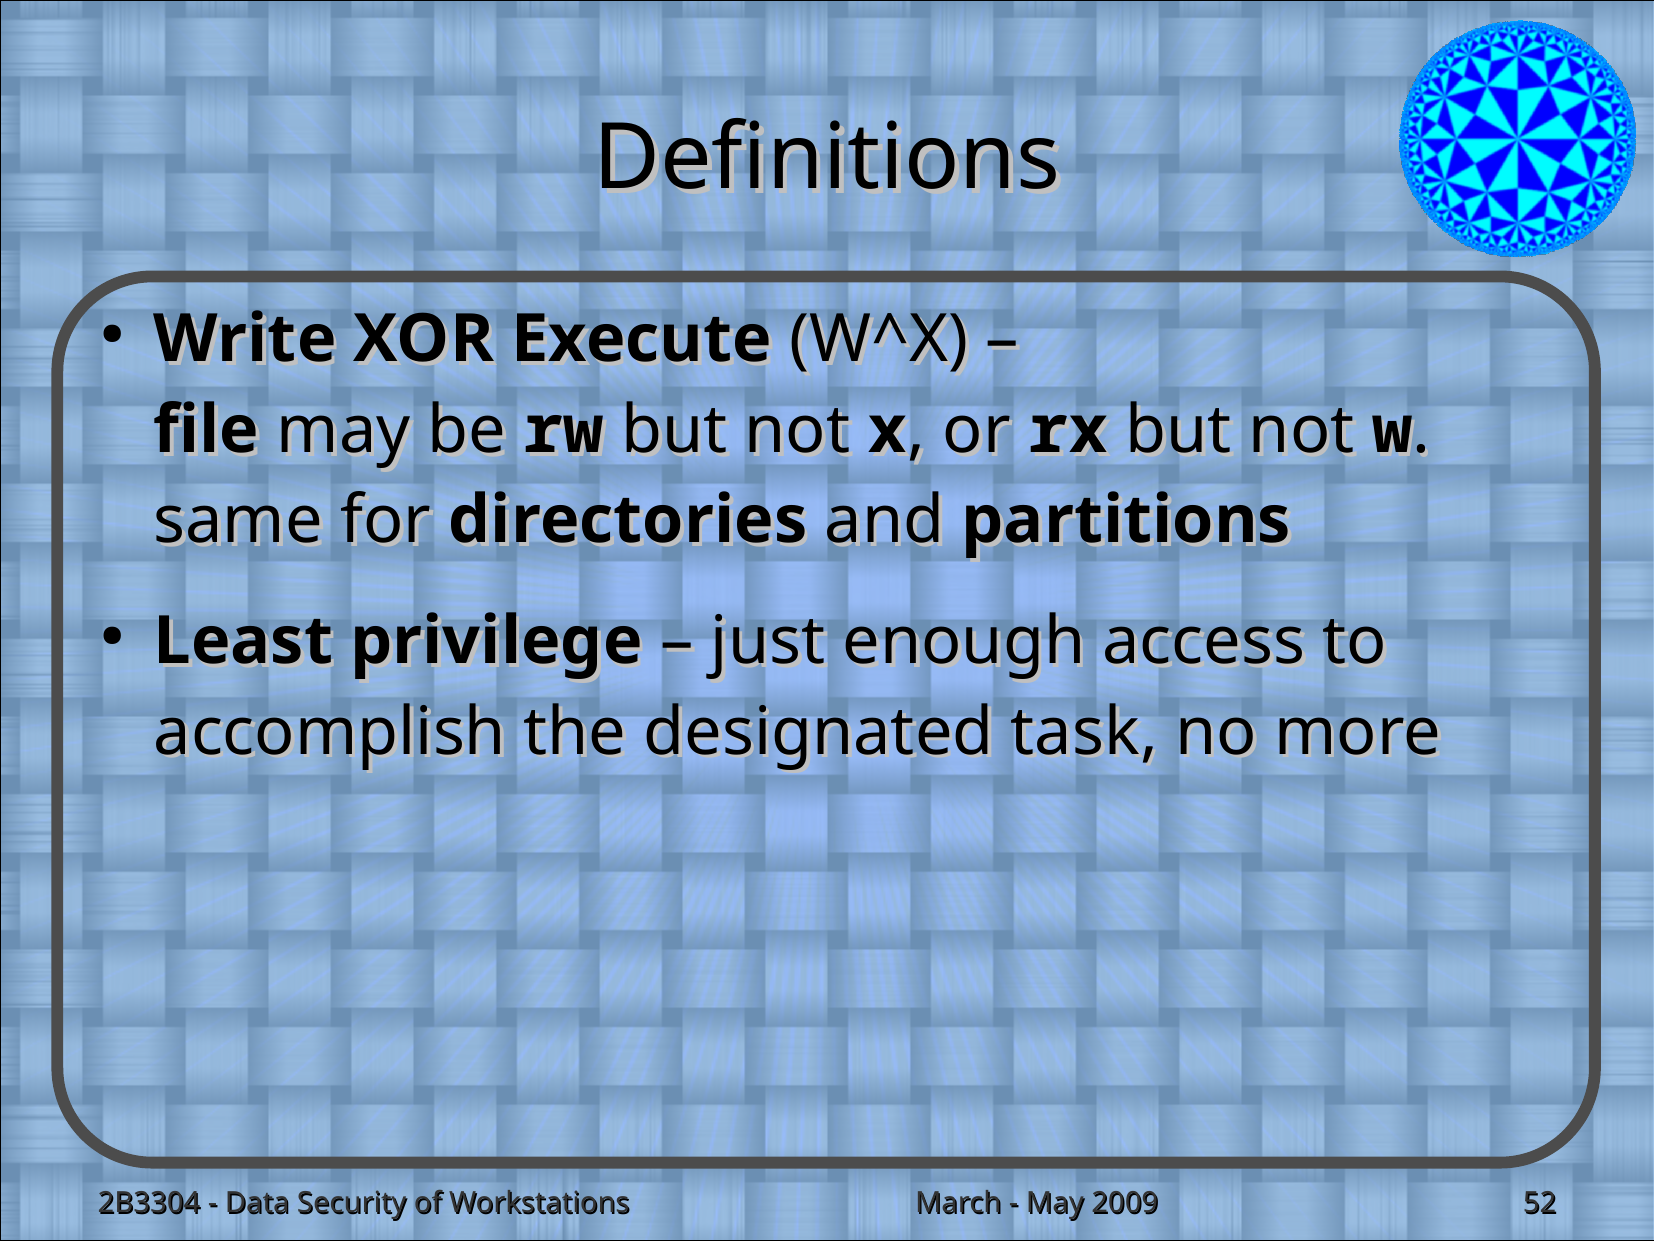

# Definitions
Write XOR Execute (W^X) –
file may be rw but not x, or rx but not w.
same for directories and partitions
Least privilege – just enough access to accomplish the designated task, no more